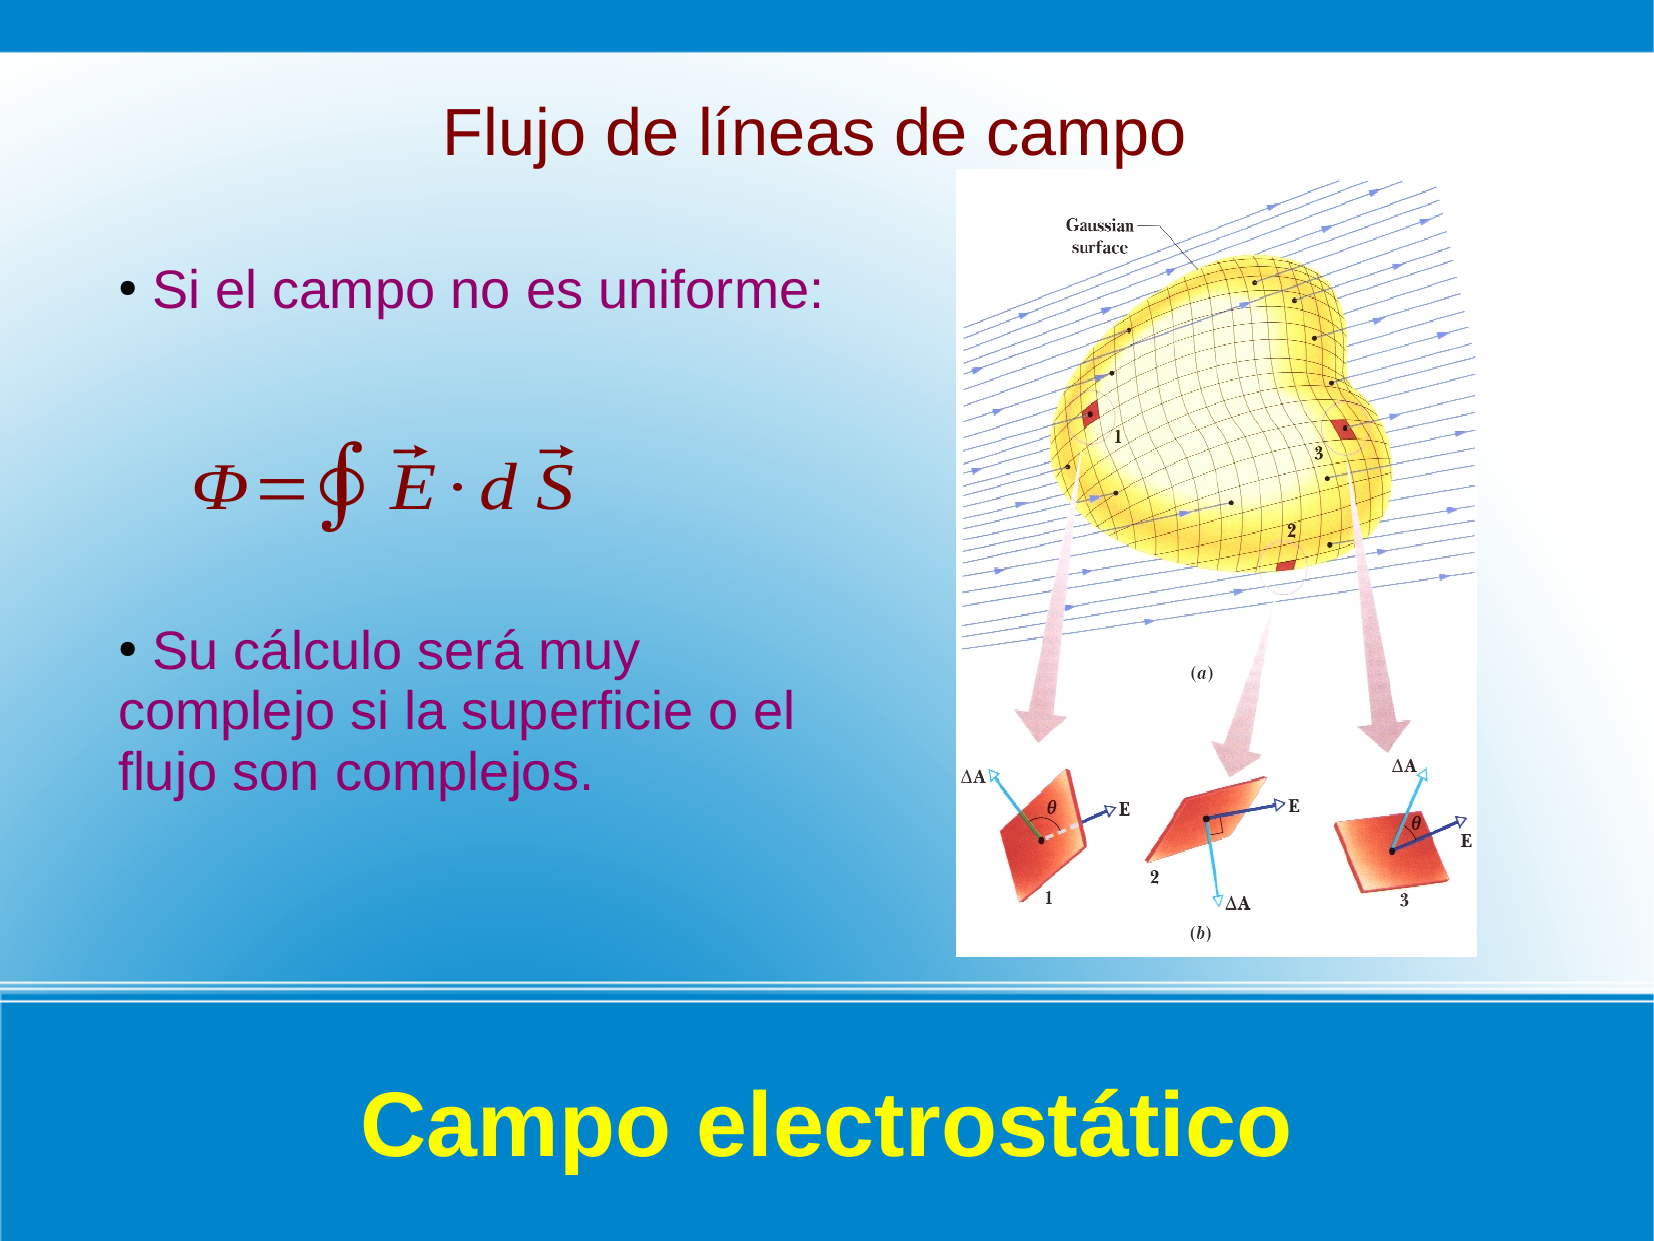

Flujo de líneas de campo
 Si el campo no es uniforme:
 Su cálculo será muy complejo si la superficie o el flujo son complejos.
# Campo electrostático